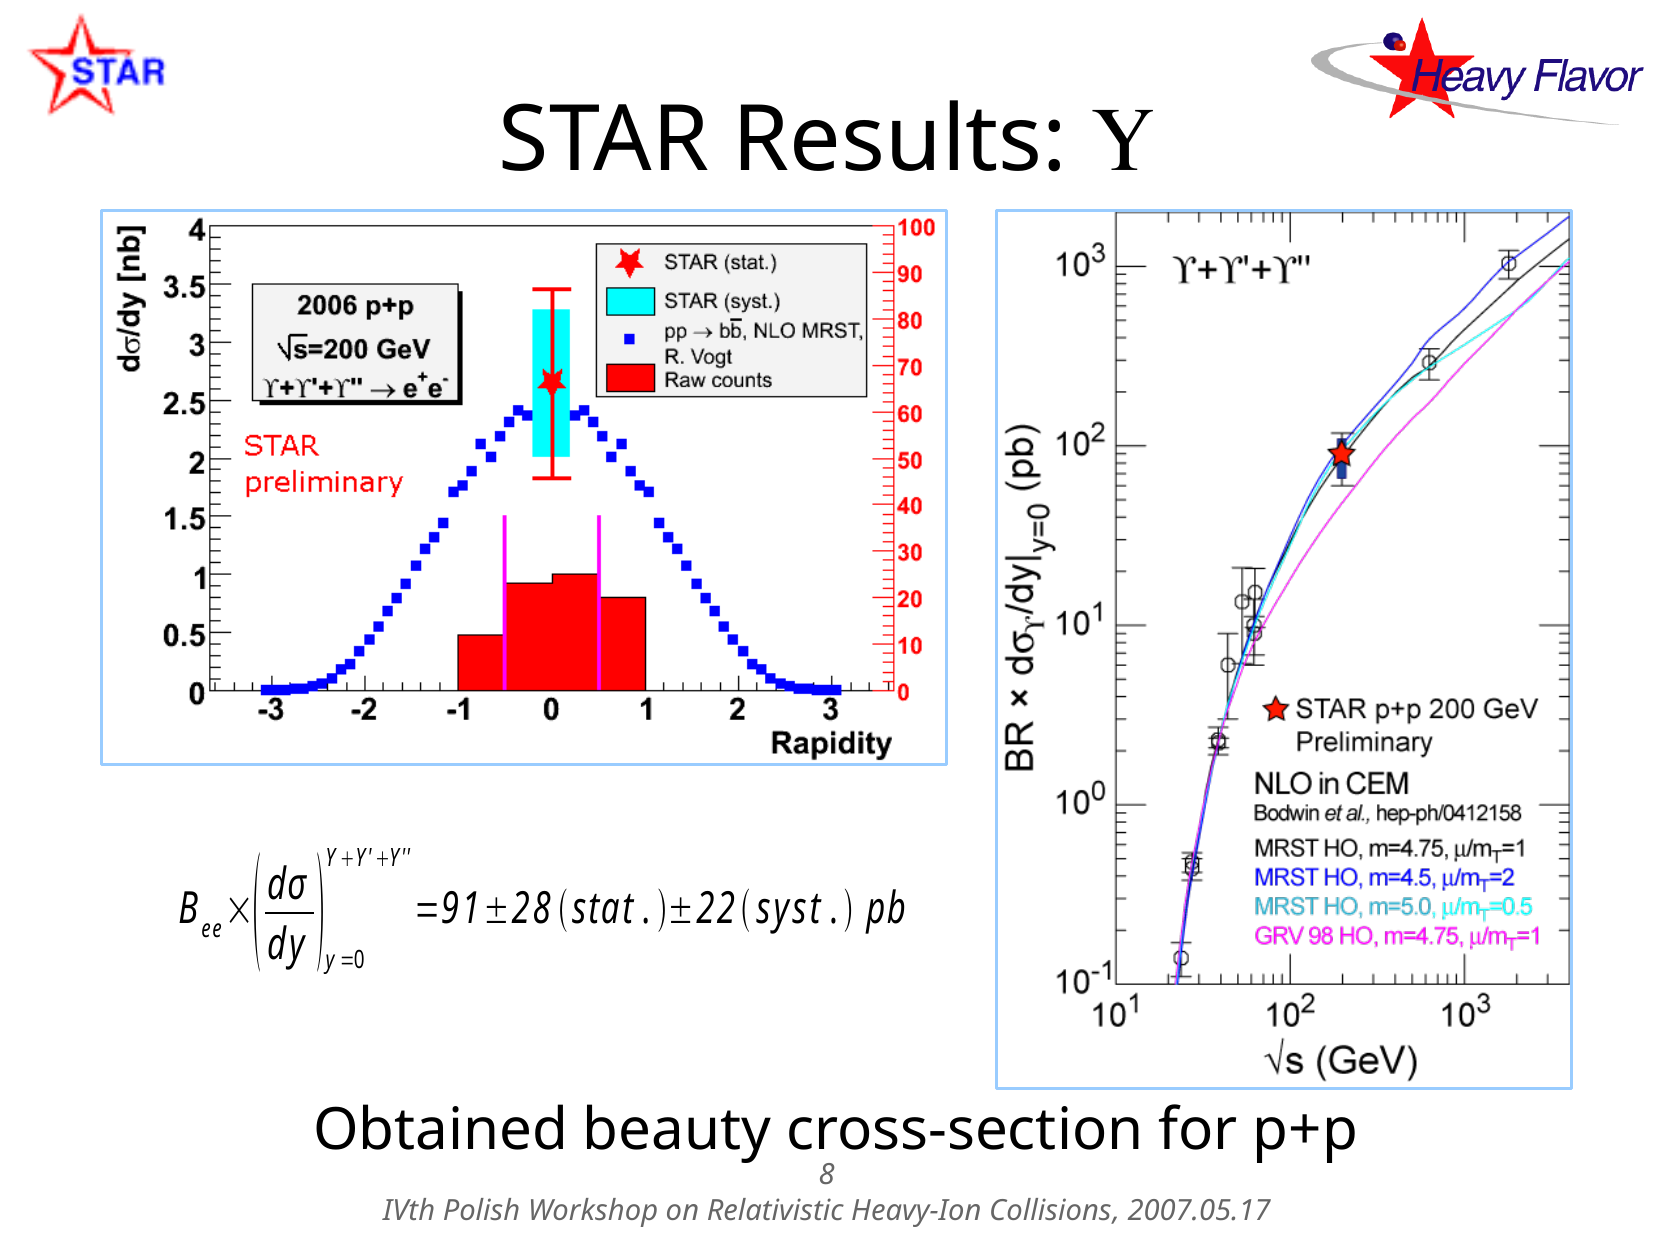

# STAR Results: U
Obtained beauty cross-section for p+p
8
2007.05.17